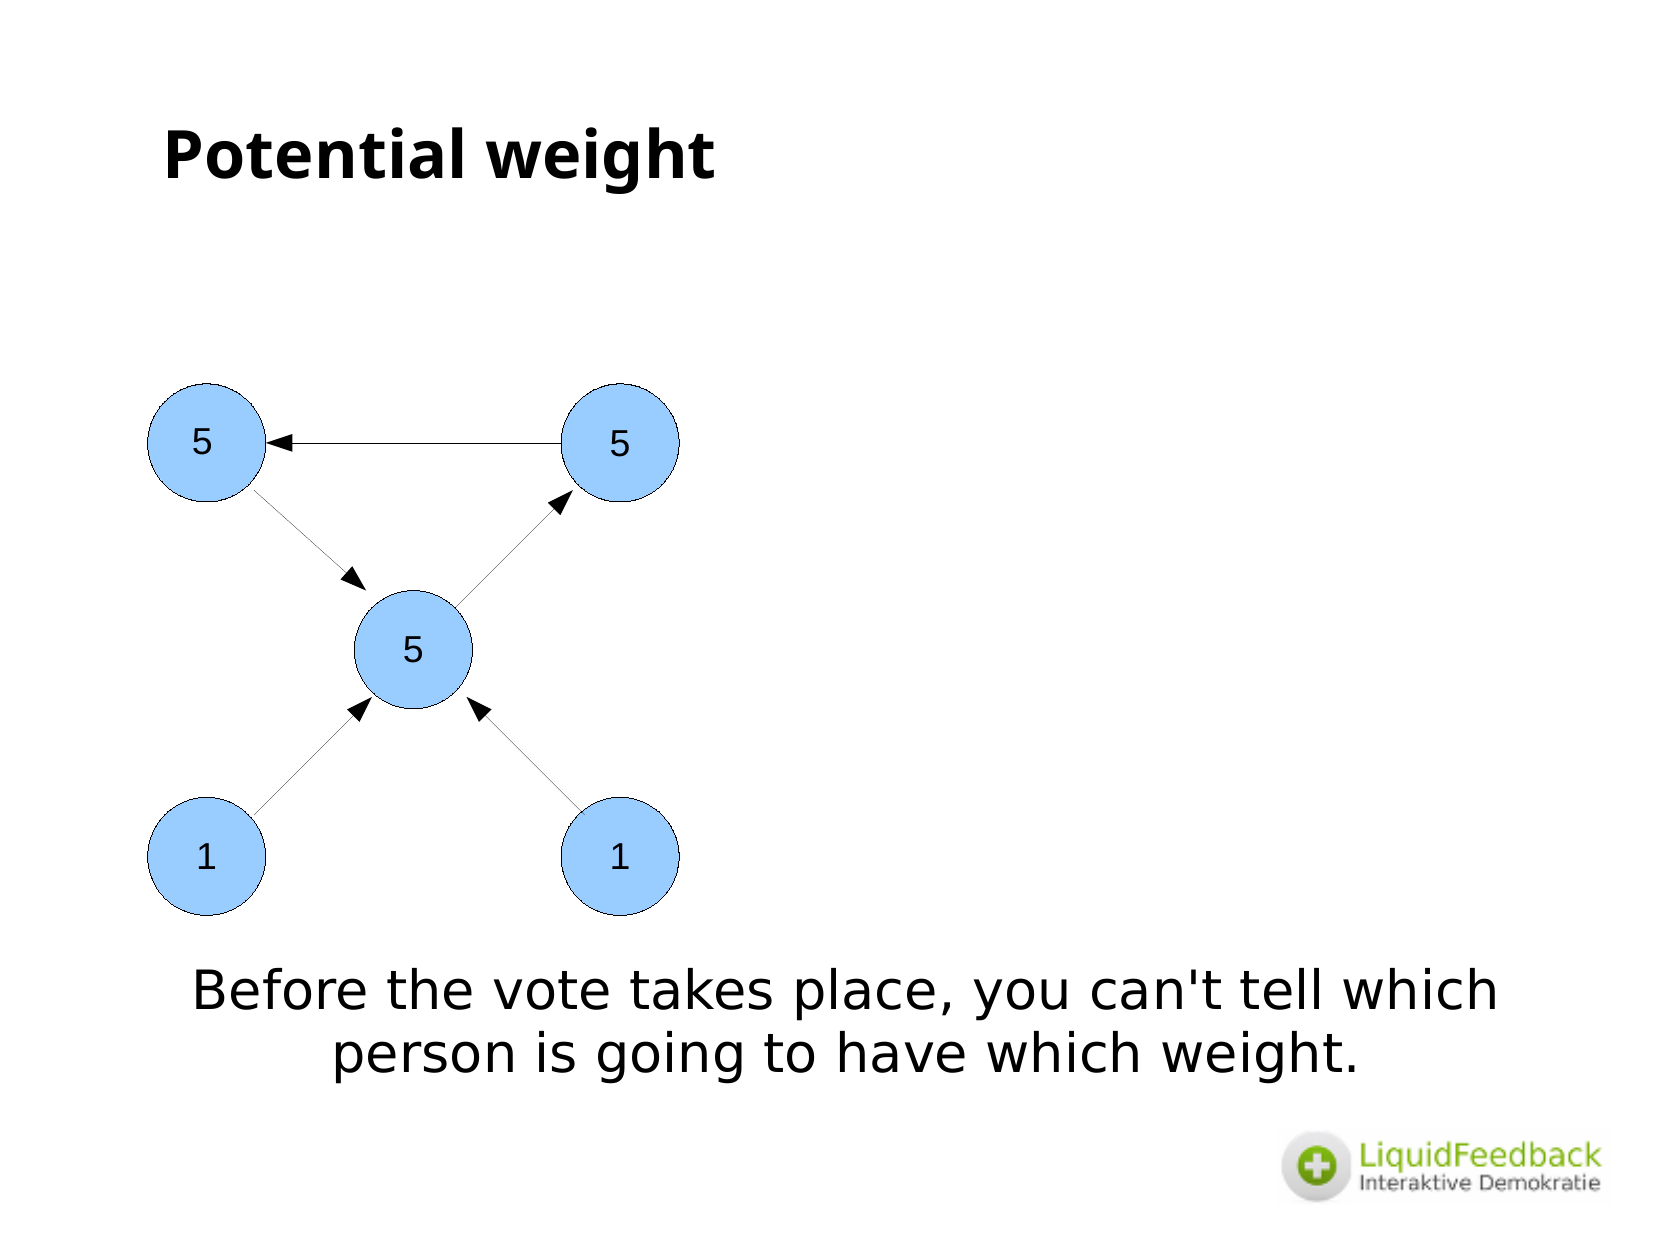

# Potential weight
5
5
5
1
1
Before the vote takes place, you can't tell which person is going to have which weight.